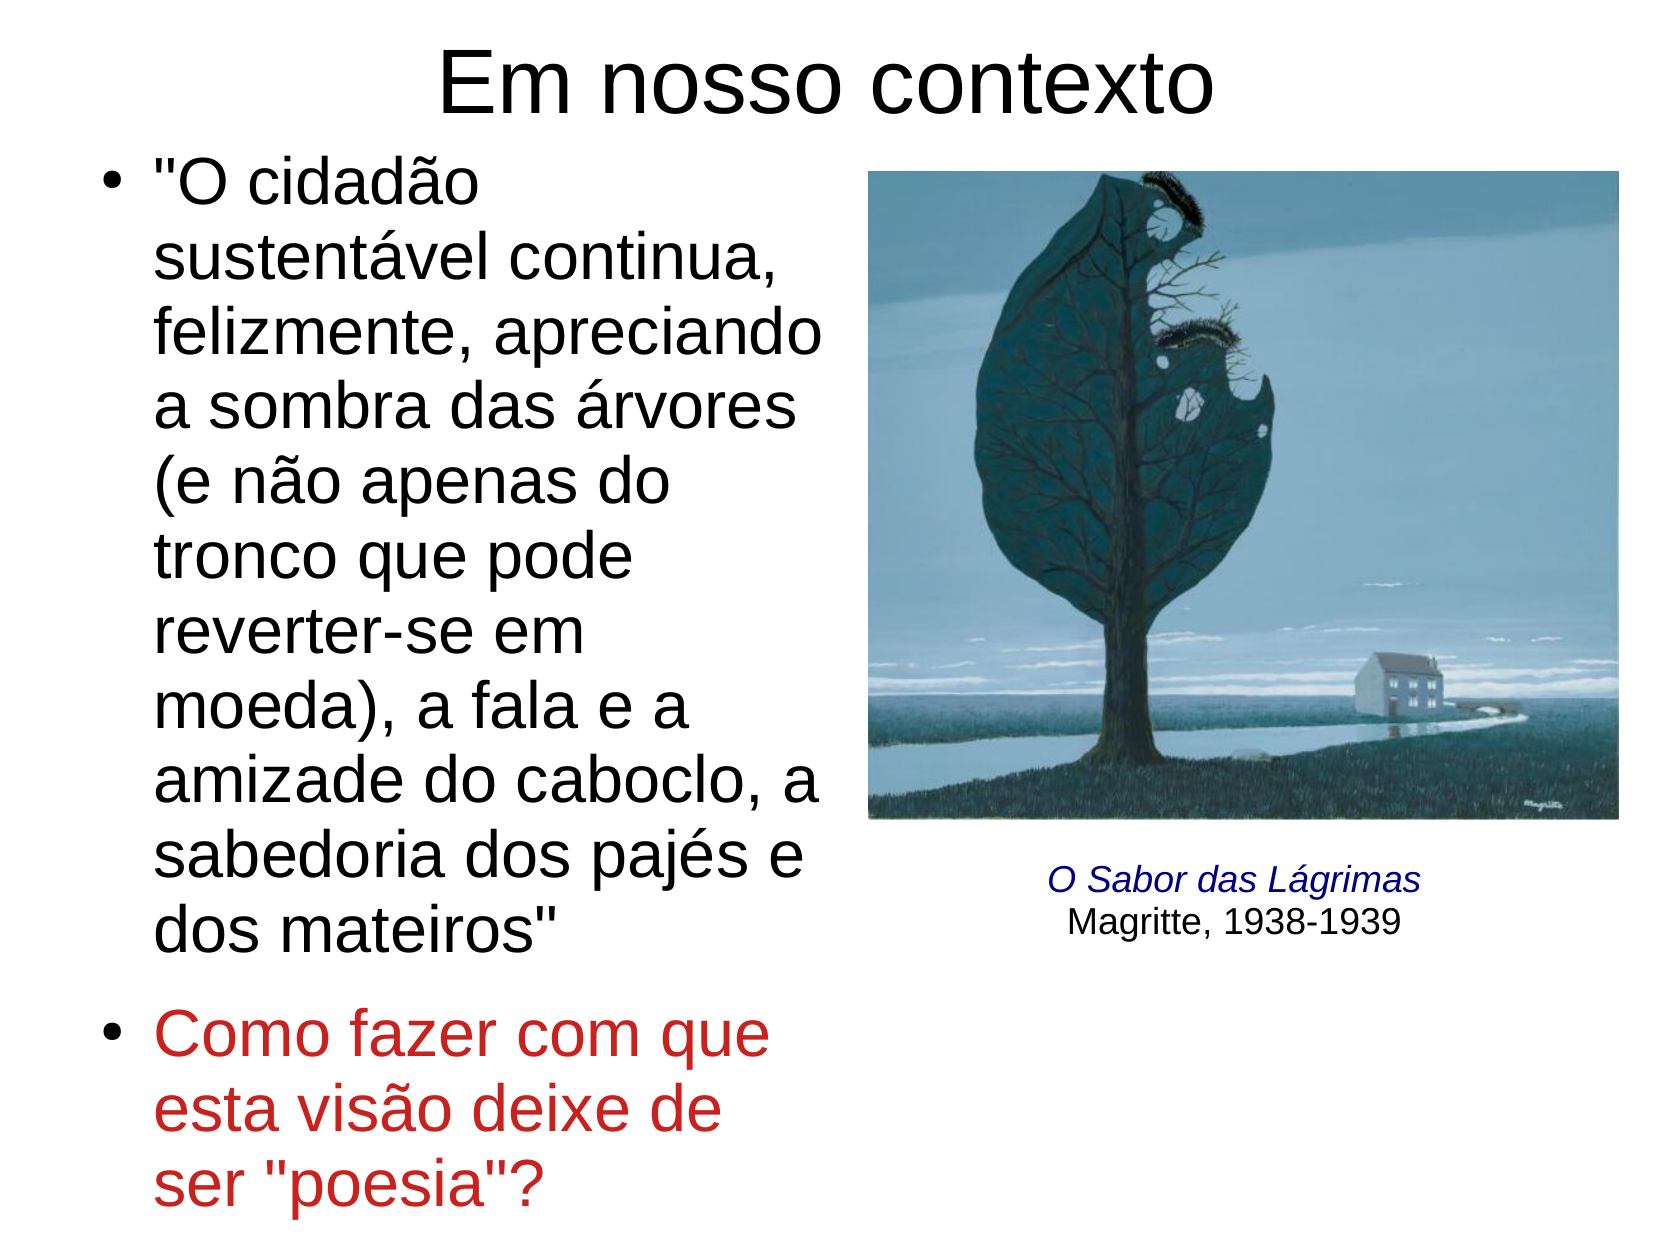

# Em nosso contexto
"O cidadão sustentável continua, felizmente, apreciando a sombra das árvores (e não apenas do tronco que pode reverter-se em moeda), a fala e a amizade do caboclo, a sabedoria dos pajés e dos mateiros"
Como fazer com que esta visão deixe de ser "poesia"?
O Sabor das Lágrimas
Magritte, 1938-1939